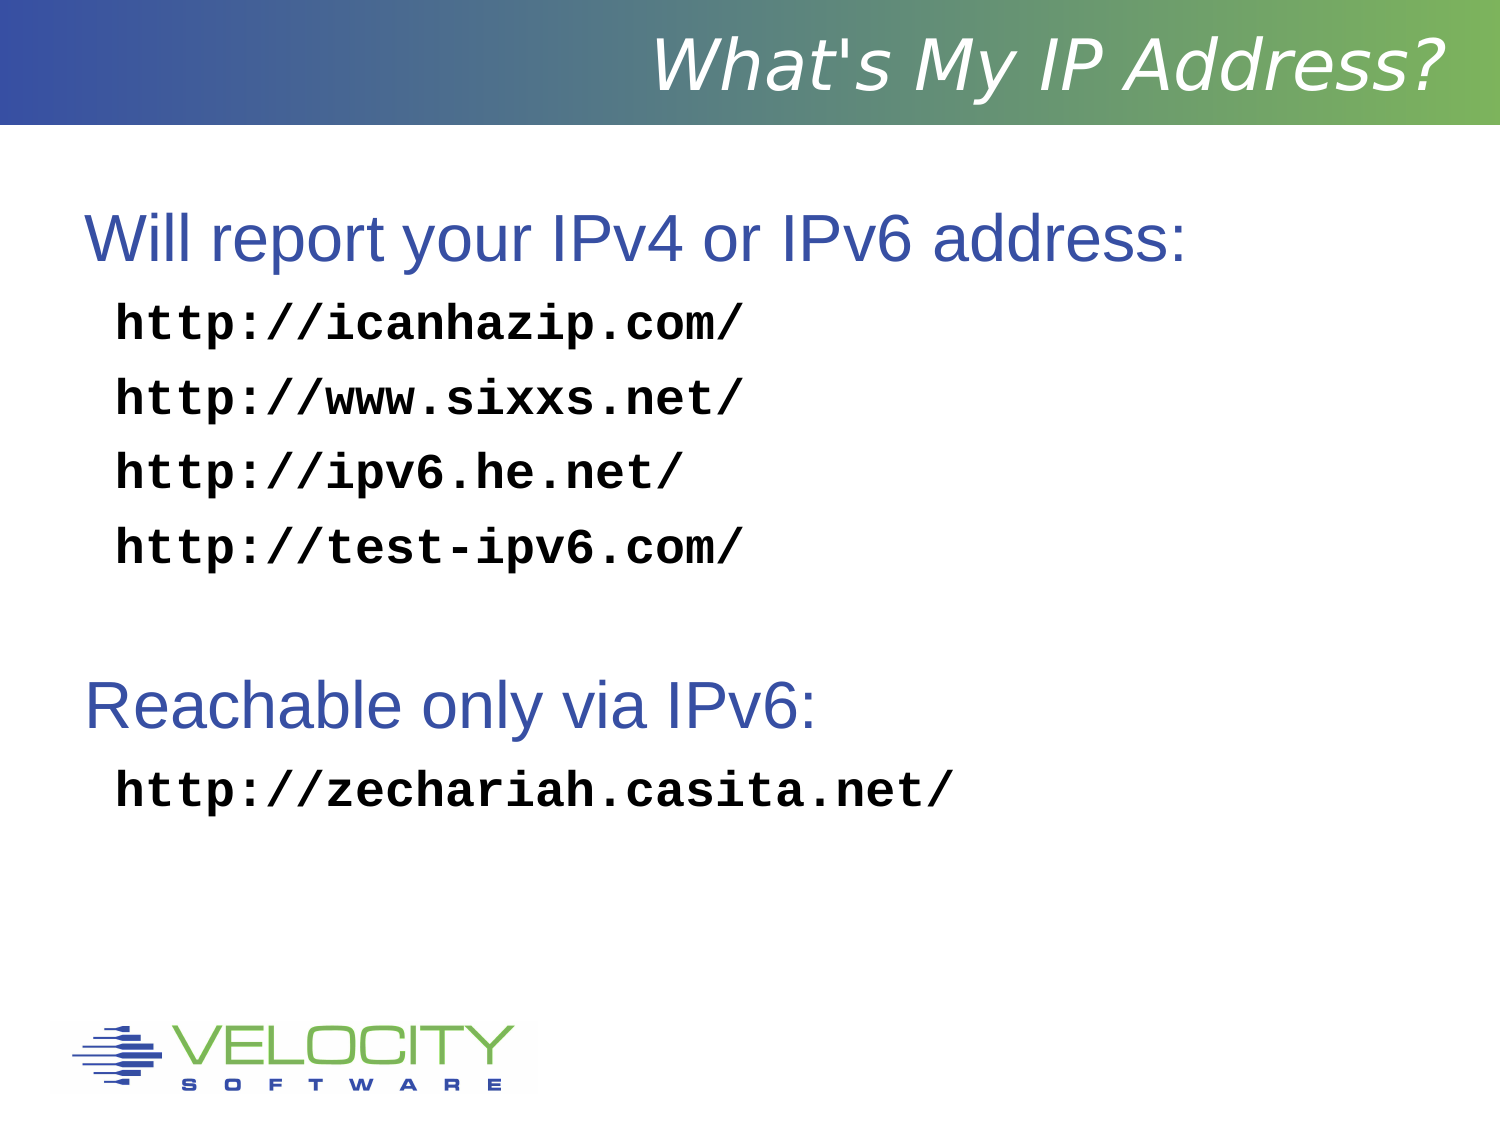

# What's My IP Address?
Will report your IPv4 or IPv6 address:
 http://icanhazip.com/
 http://www.sixxs.net/
 http://ipv6.he.net/
 http://test-ipv6.com/
Reachable only via IPv6:
 http://zechariah.casita.net/